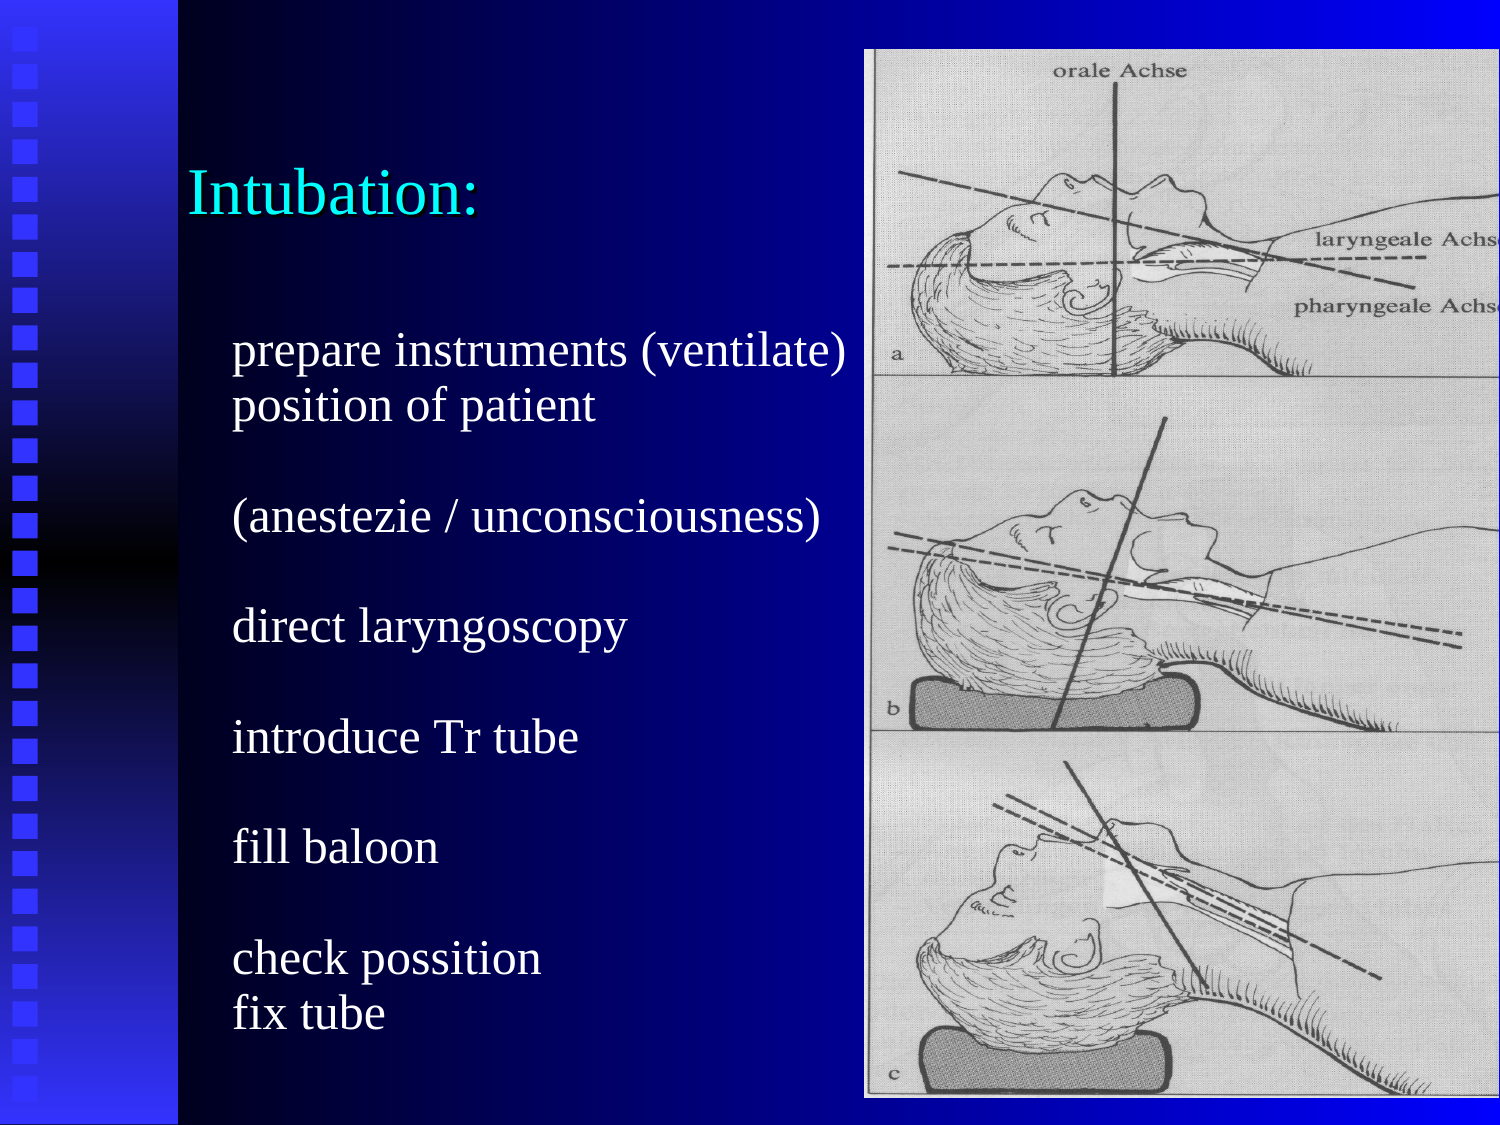

# Intubation:
 prepare instruments (ventilate)
 position of patient
 (anestezie / unconsciousness)
 direct laryngoscopy
 introduce Tr tube
 fill baloon
 check possition
 fix tube